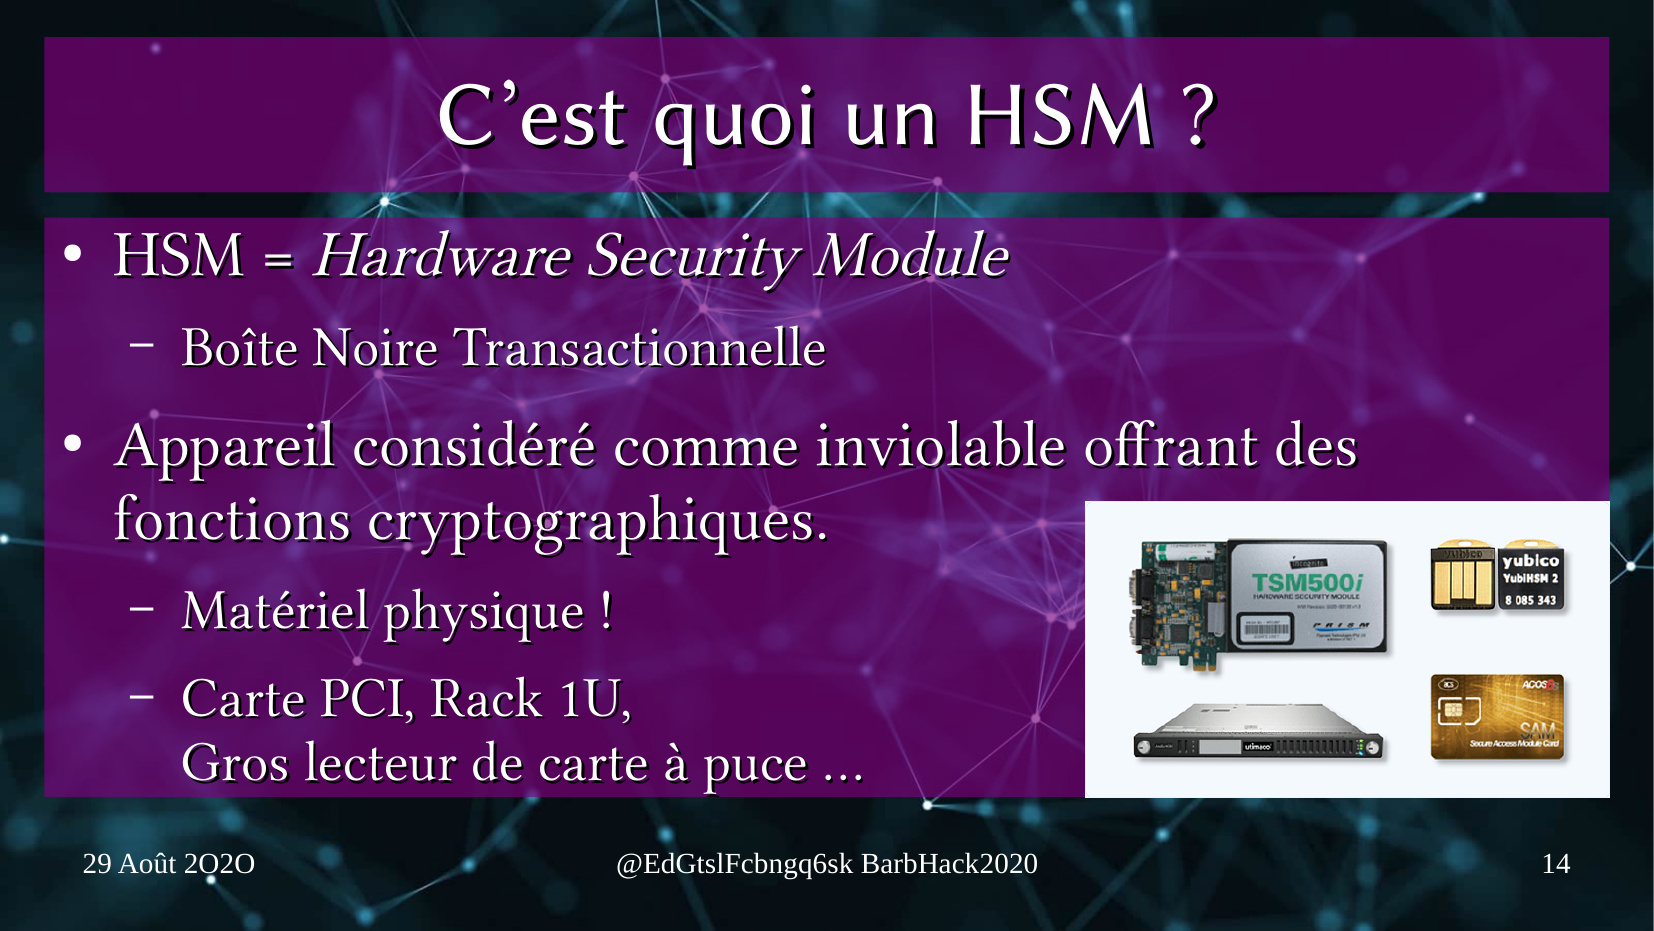

# C’est quoi un HSM ?
HSM = Hardware Security Module
Boîte Noire Transactionnelle
Appareil considéré comme inviolable offrant des fonctions cryptographiques.
Matériel physique !
Carte PCI, Rack 1U,
Gros lecteur de carte à puce ...
29 Août 2O2O
@EdGtslFcbngq6sk BarbHack2020
14